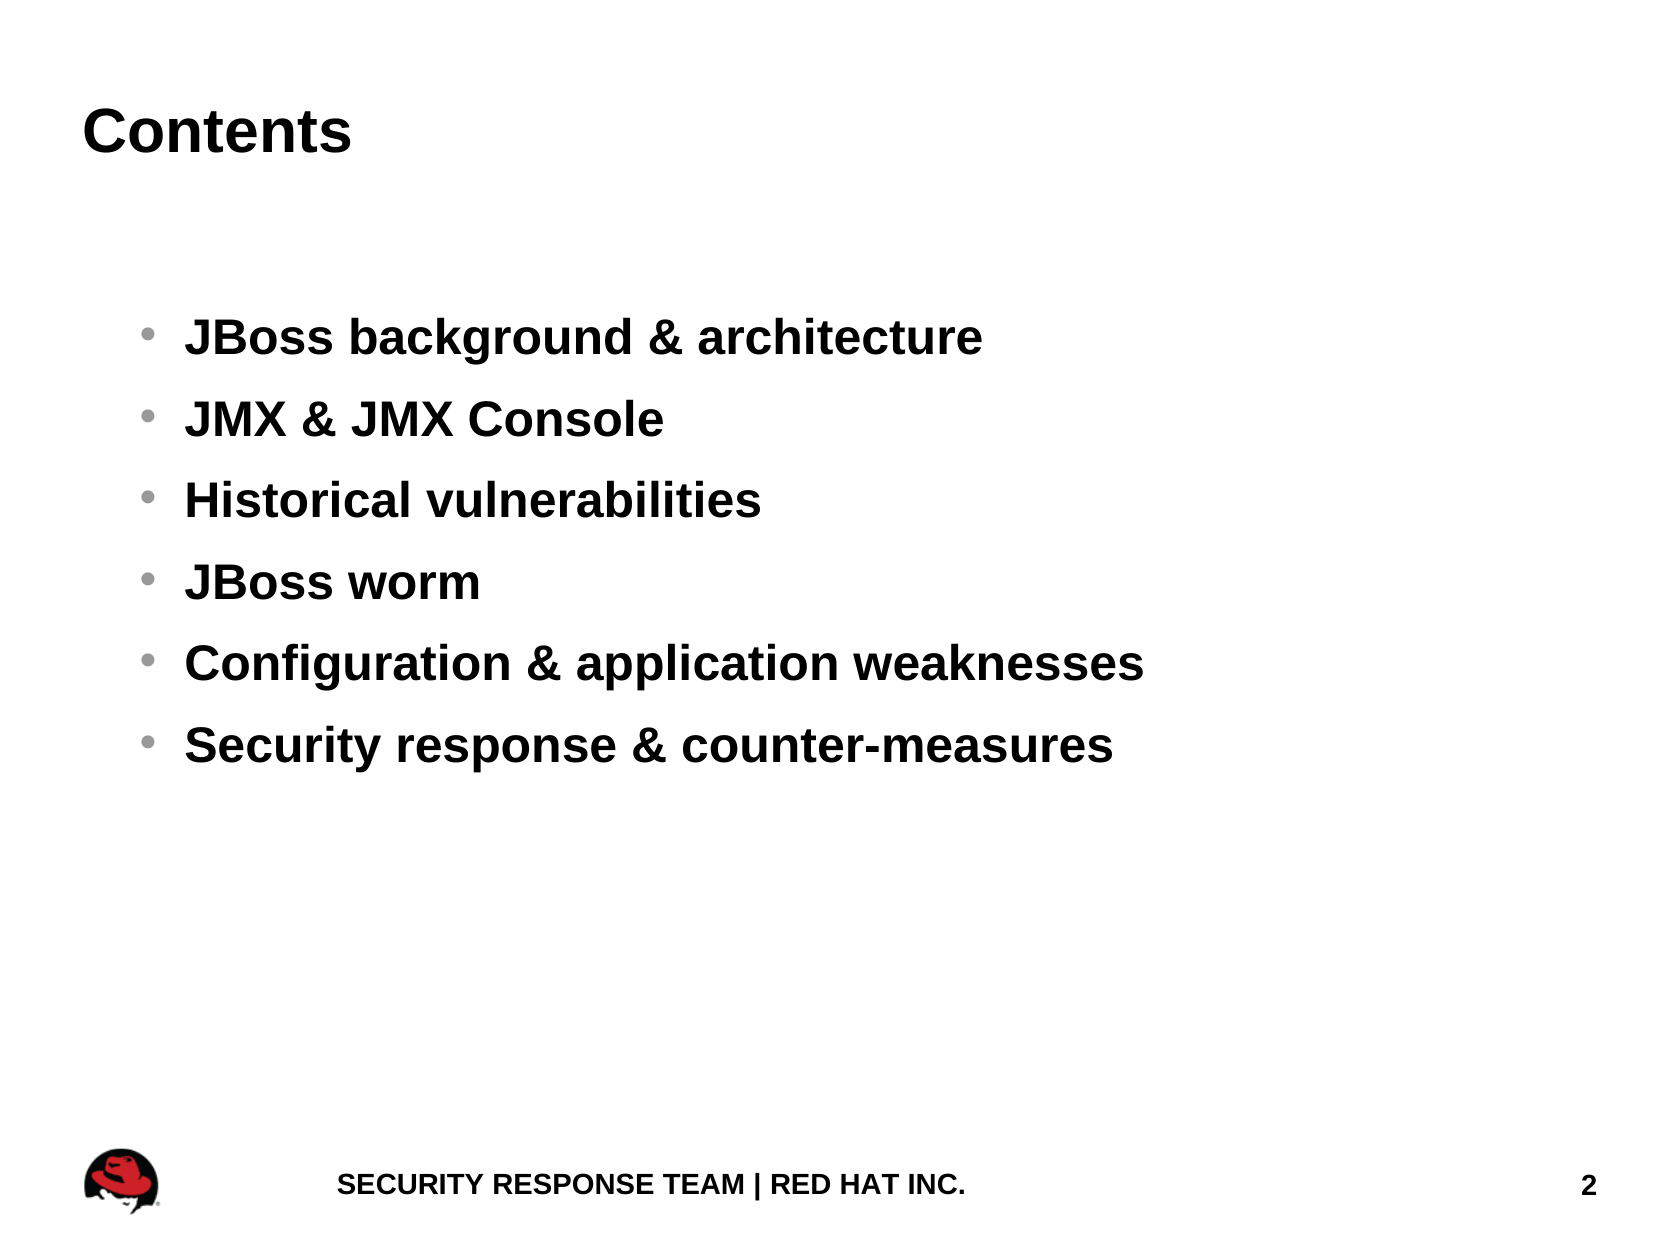

# Contents
JBoss background & architecture
JMX & JMX Console
Historical vulnerabilities
JBoss worm
Configuration & application weaknesses
Security response & counter-measures